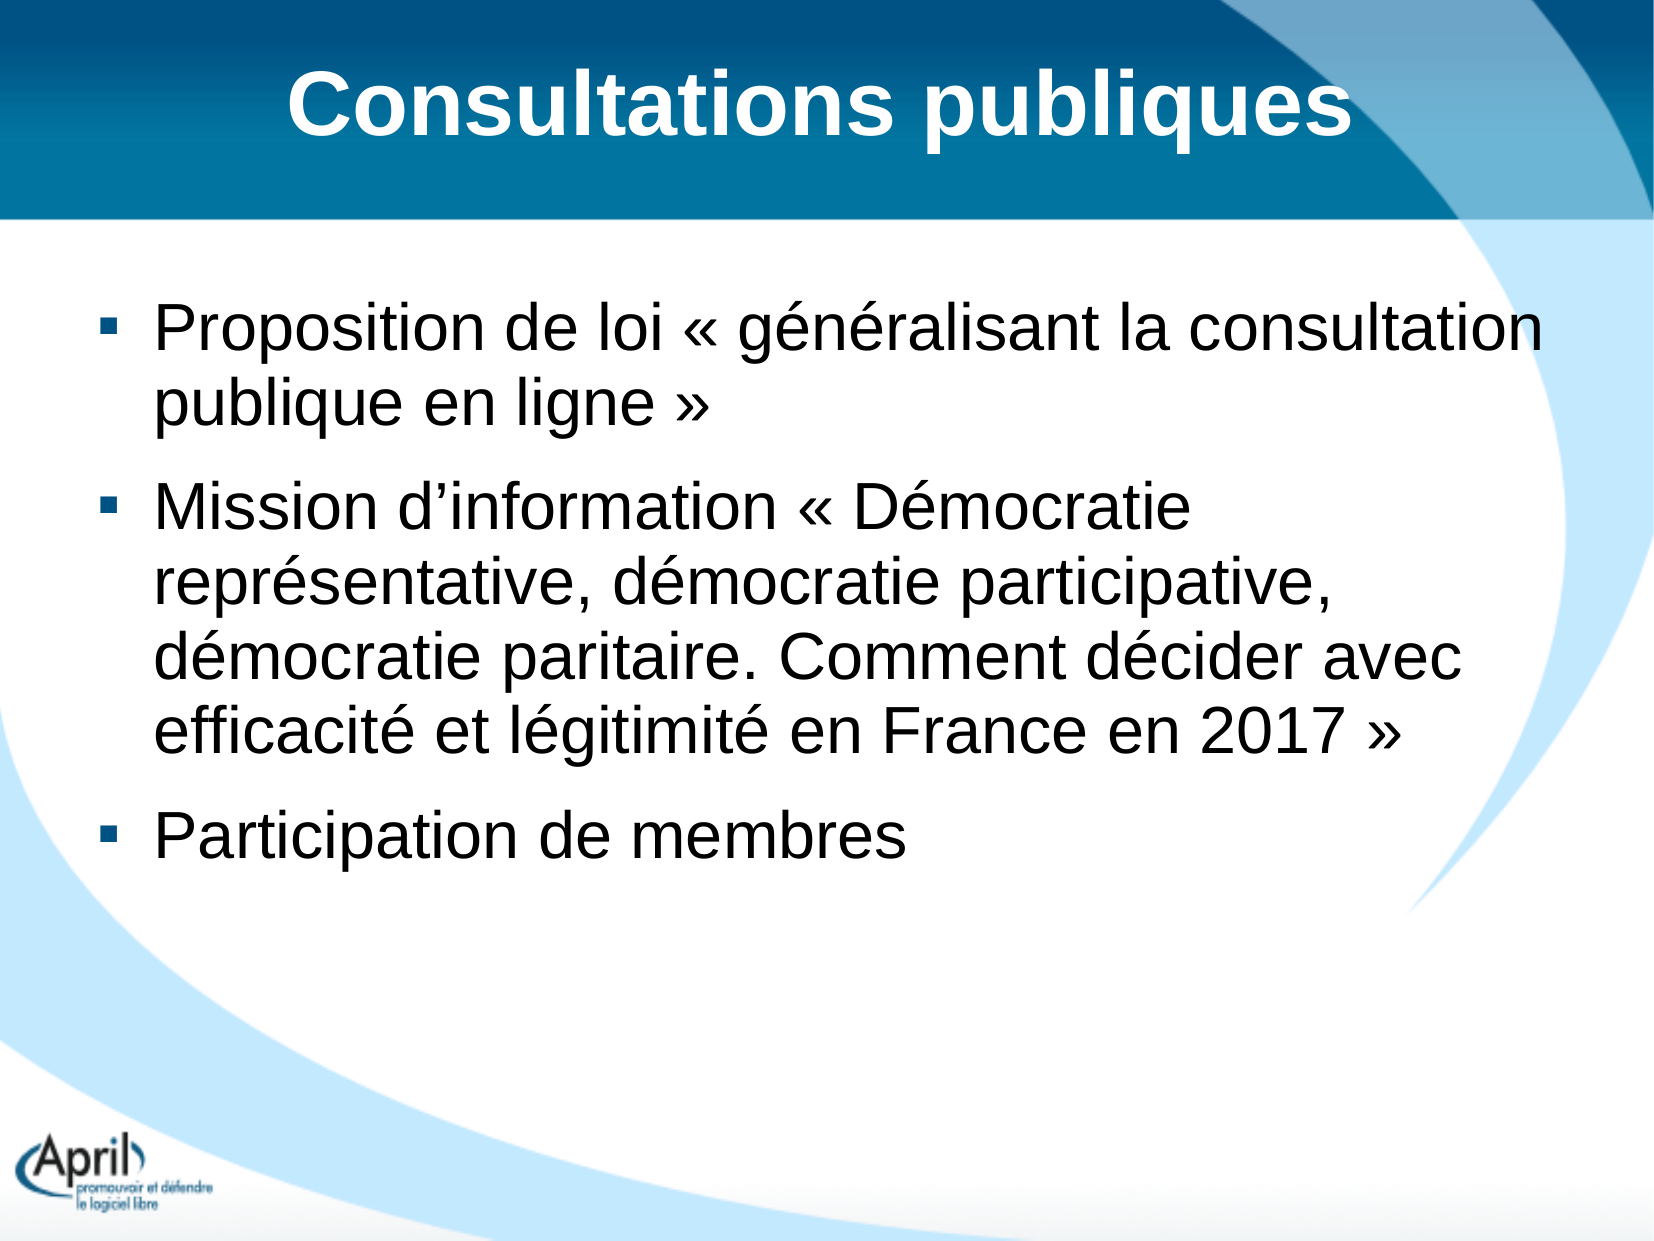

# Consultations publiques
Proposition de loi « généralisant la consultation publique en ligne »
Mission d’information « Démocratie représentative, démocratie participative, démocratie paritaire. Comment décider avec efficacité et légitimité en France en 2017 »
Participation de membres